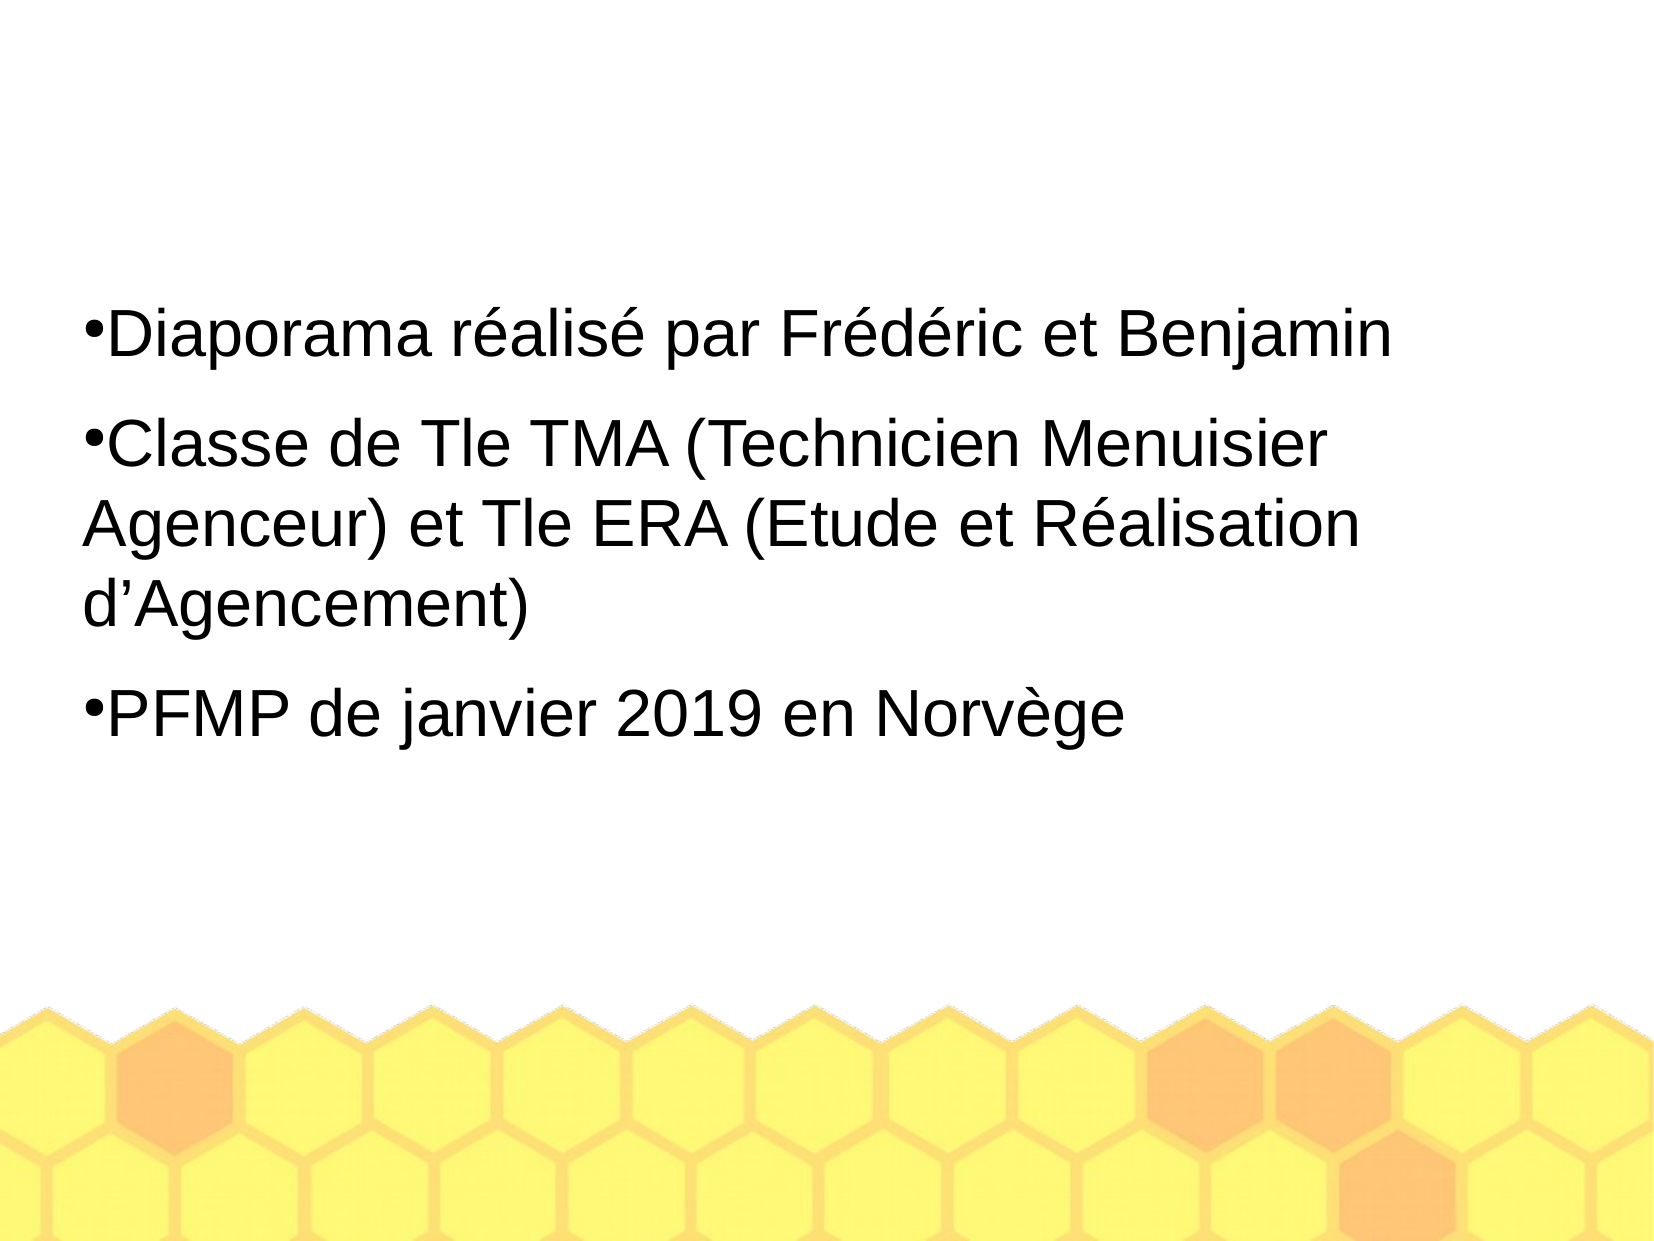

#
Diaporama réalisé par Frédéric et Benjamin
Classe de Tle TMA (Technicien Menuisier Agenceur) et Tle ERA (Etude et Réalisation d’Agencement)
PFMP de janvier 2019 en Norvège